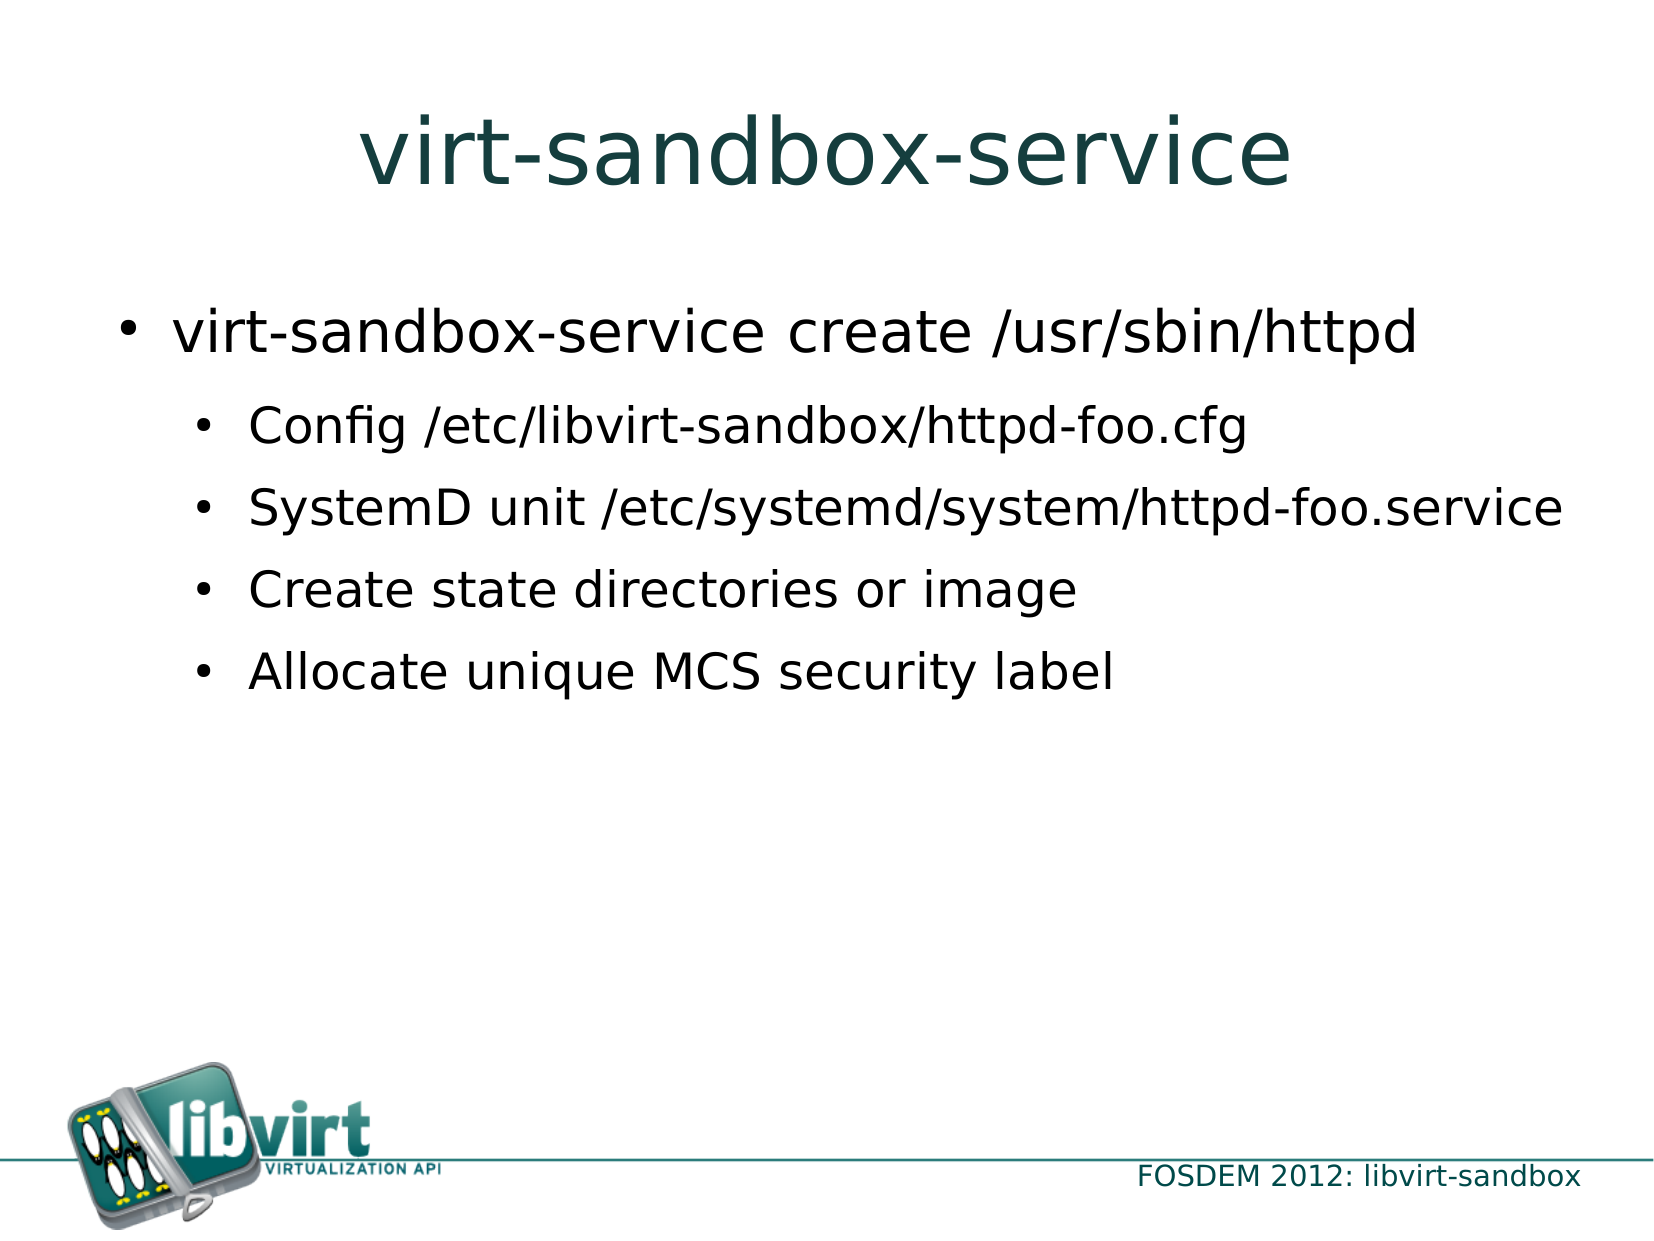

# virt-sandbox-service
virt-sandbox-service create /usr/sbin/httpd
Config /etc/libvirt-sandbox/httpd-foo.cfg
SystemD unit /etc/systemd/system/httpd-foo.service
Create state directories or image
Allocate unique MCS security label
FOSDEM 2012: libvirt-sandbox